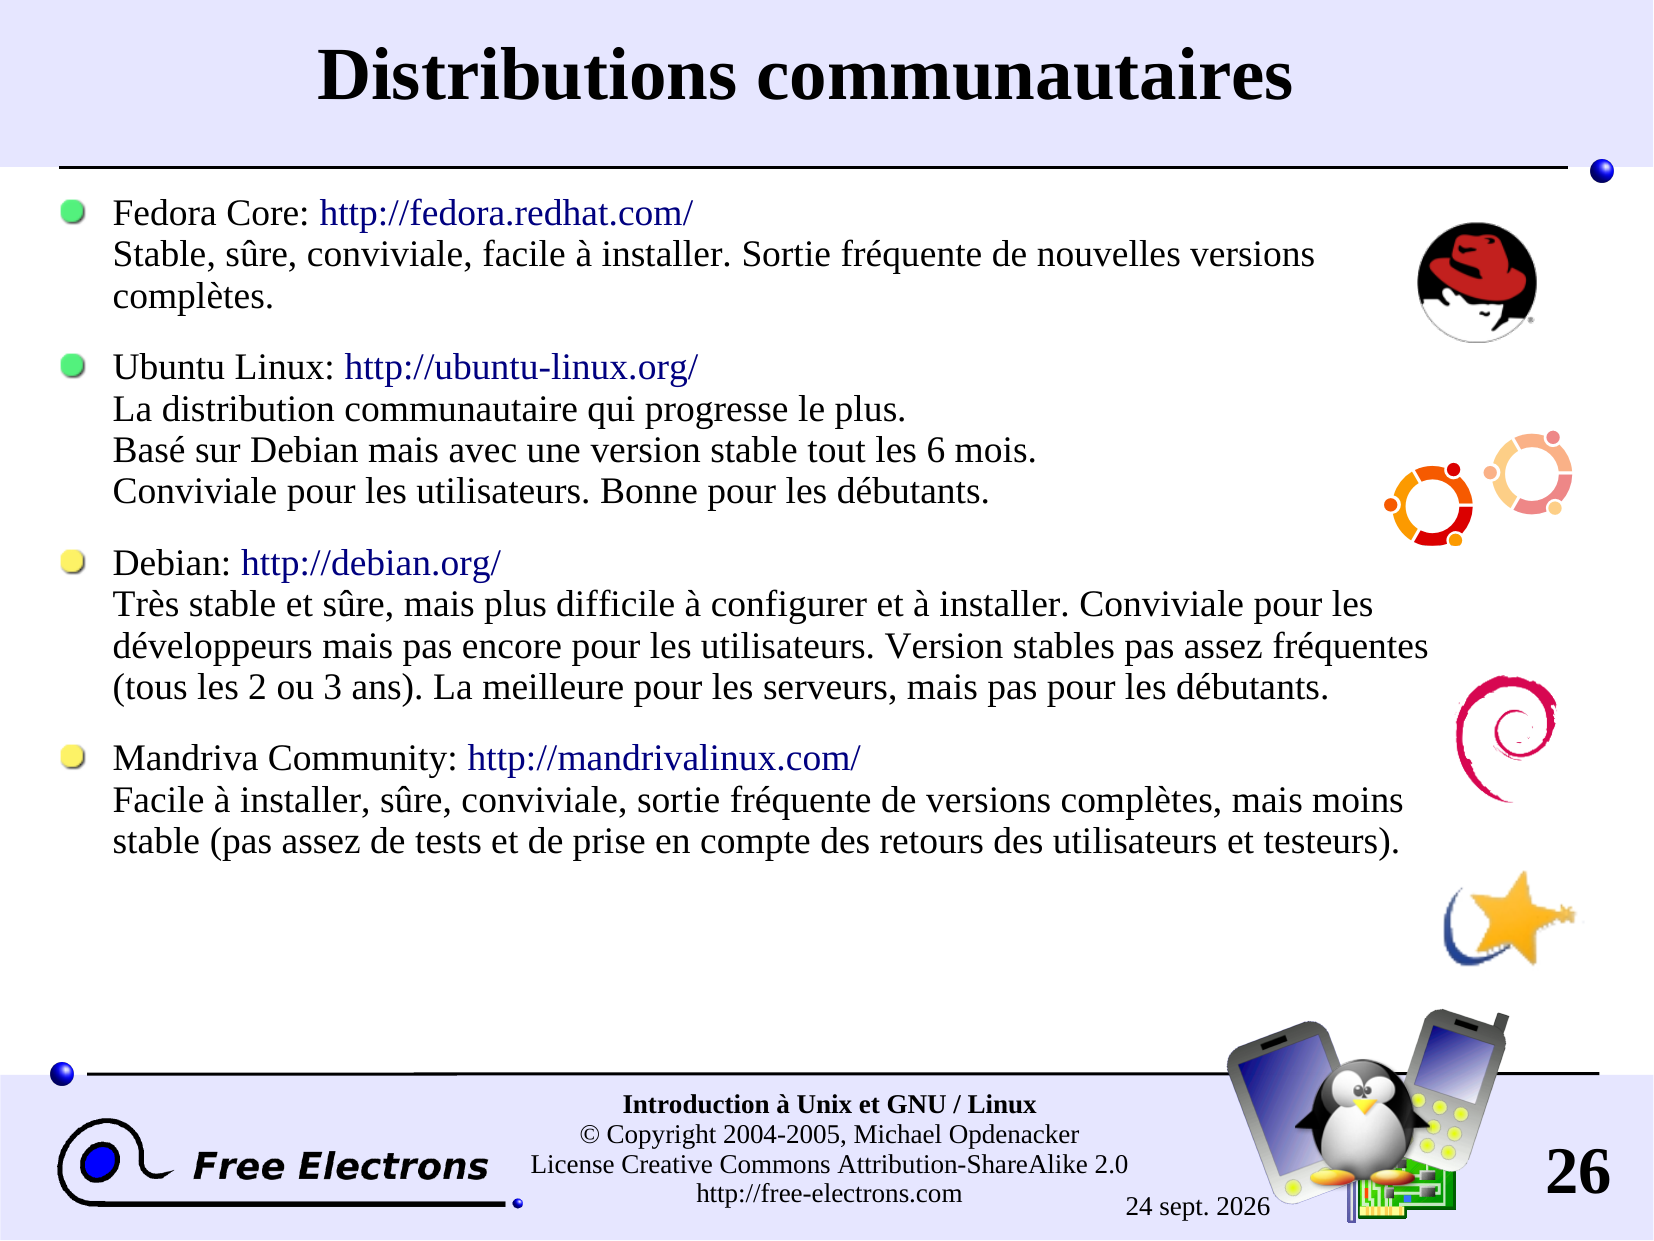

# Distributions communautaires
Fedora Core: http://fedora.redhat.com/
Stable, sûre, conviviale, facile à installer. Sortie fréquente de nouvelles versions complètes.
Ubuntu Linux: http://ubuntu-linux.org/
La distribution communautaire qui progresse le plus.
Basé sur Debian mais avec une version stable tout les 6 mois.
Conviviale pour les utilisateurs. Bonne pour les débutants.
Debian: http://debian.org/
Très stable et sûre, mais plus difficile à configurer et à installer. Conviviale pour les développeurs mais pas encore pour les utilisateurs. Version stables pas assez fréquentes (tous les 2 ou 3 ans). La meilleure pour les serveurs, mais pas pour les débutants.
Mandriva Community: http://mandrivalinux.com/
Facile à installer, sûre, conviviale, sortie fréquente de versions complètes, mais moins stable (pas assez de tests et de prise en compte des retours des utilisateurs et testeurs).